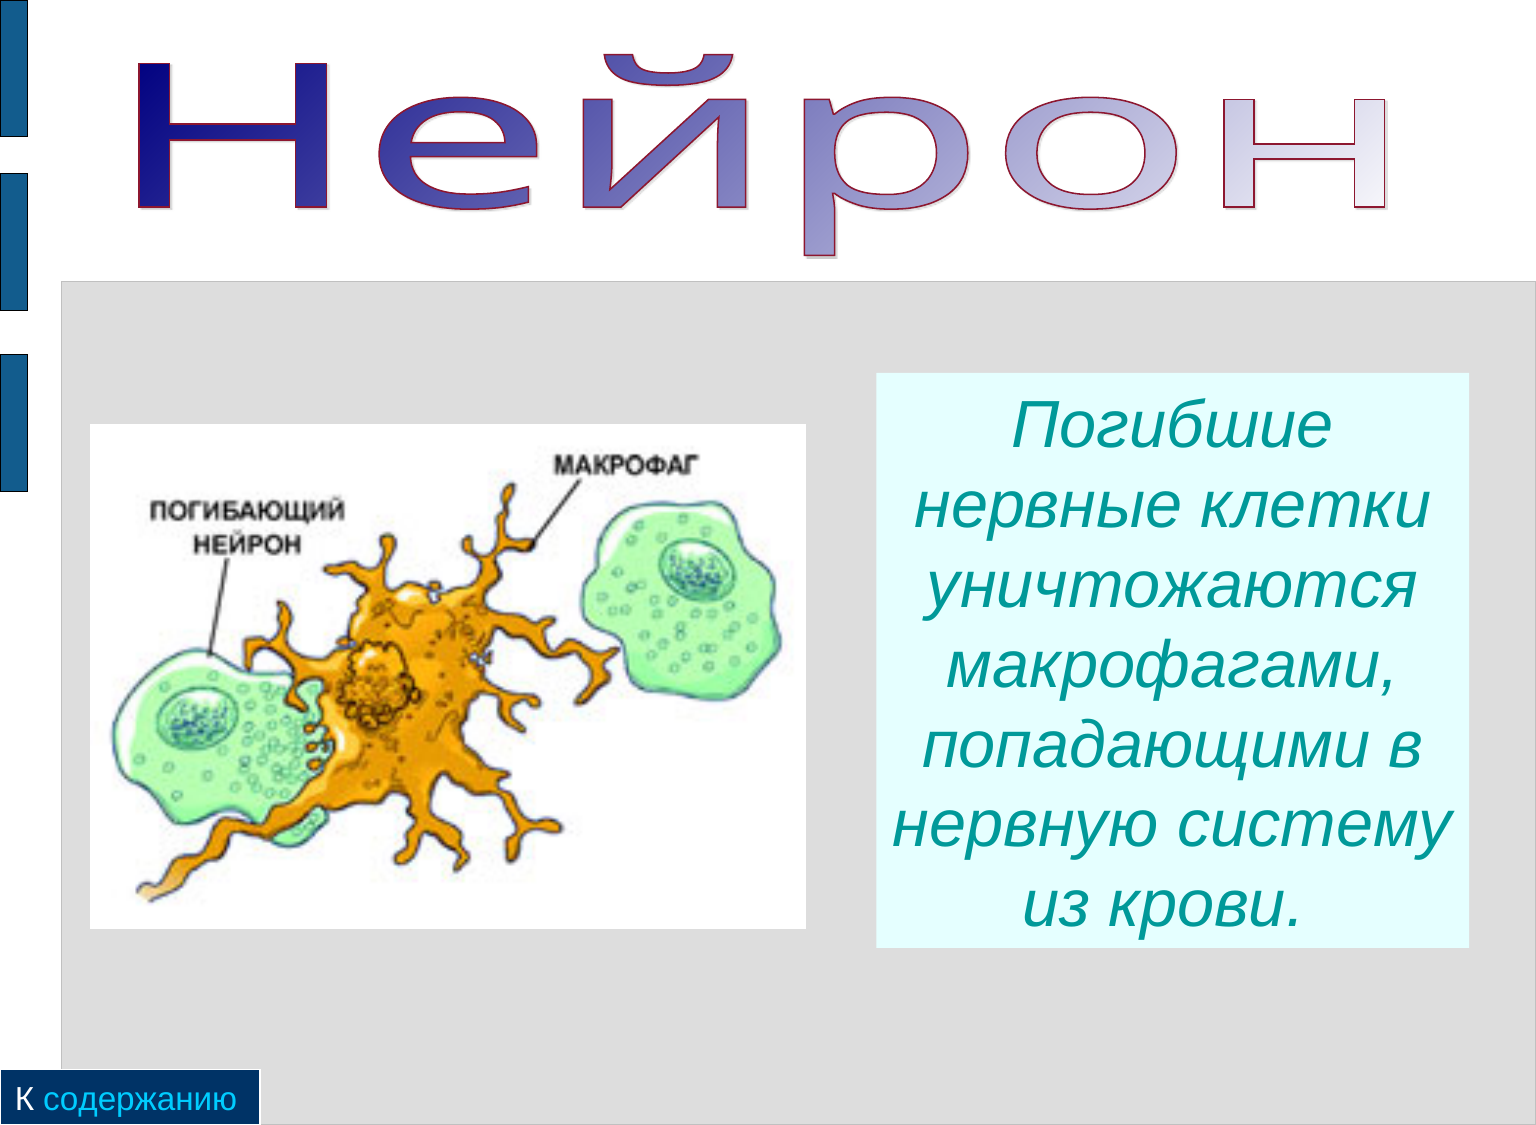

Нейрон
Погибшие нервные клетки уничтожаются макрофагами, попадающими в нервную систему из крови.
К содержанию